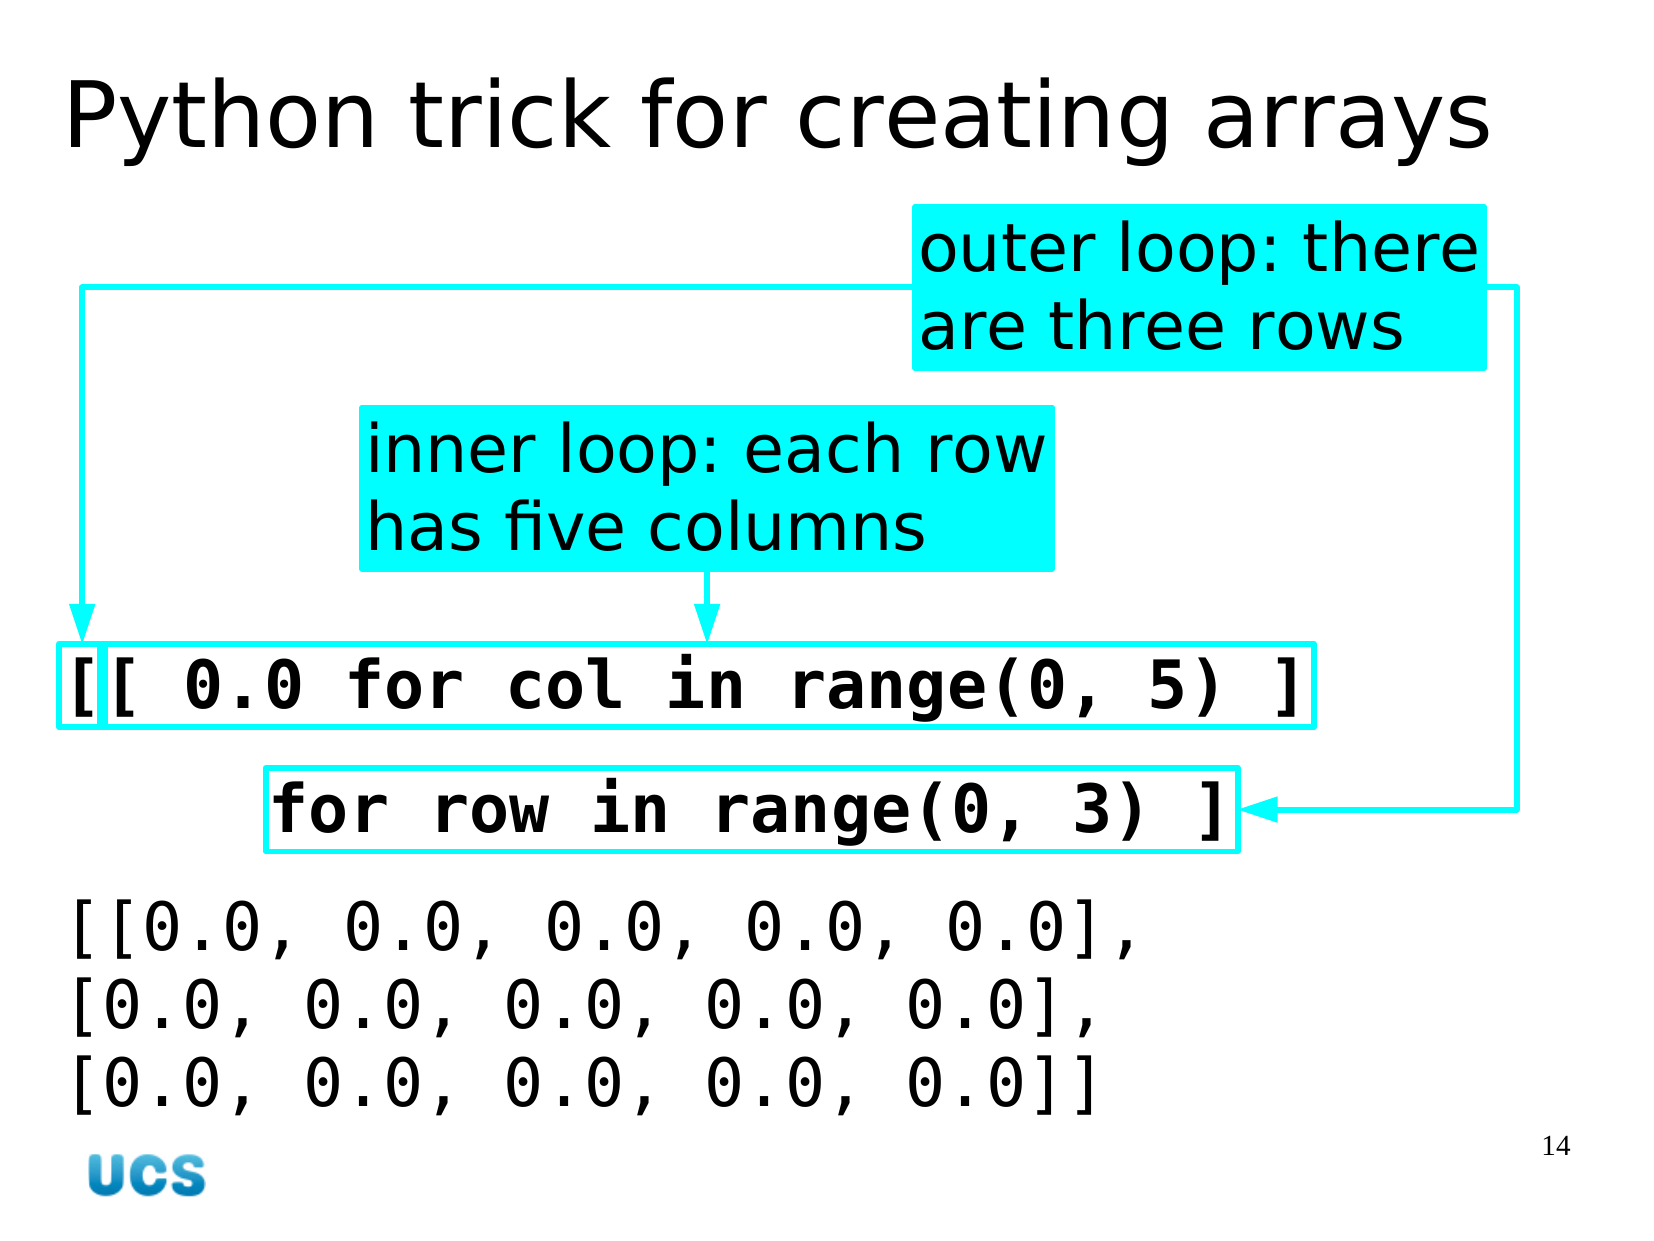

Python trick for creating arrays
outer loop: there
are three rows
inner loop: each row
has five columns
[
[ 0.0 for col in range(0, 5) ]
for row in range(0, 3) ]
[[0.0, 0.0, 0.0, 0.0, 0.0],
[0.0, 0.0, 0.0, 0.0, 0.0],
[0.0, 0.0, 0.0, 0.0, 0.0]]
14